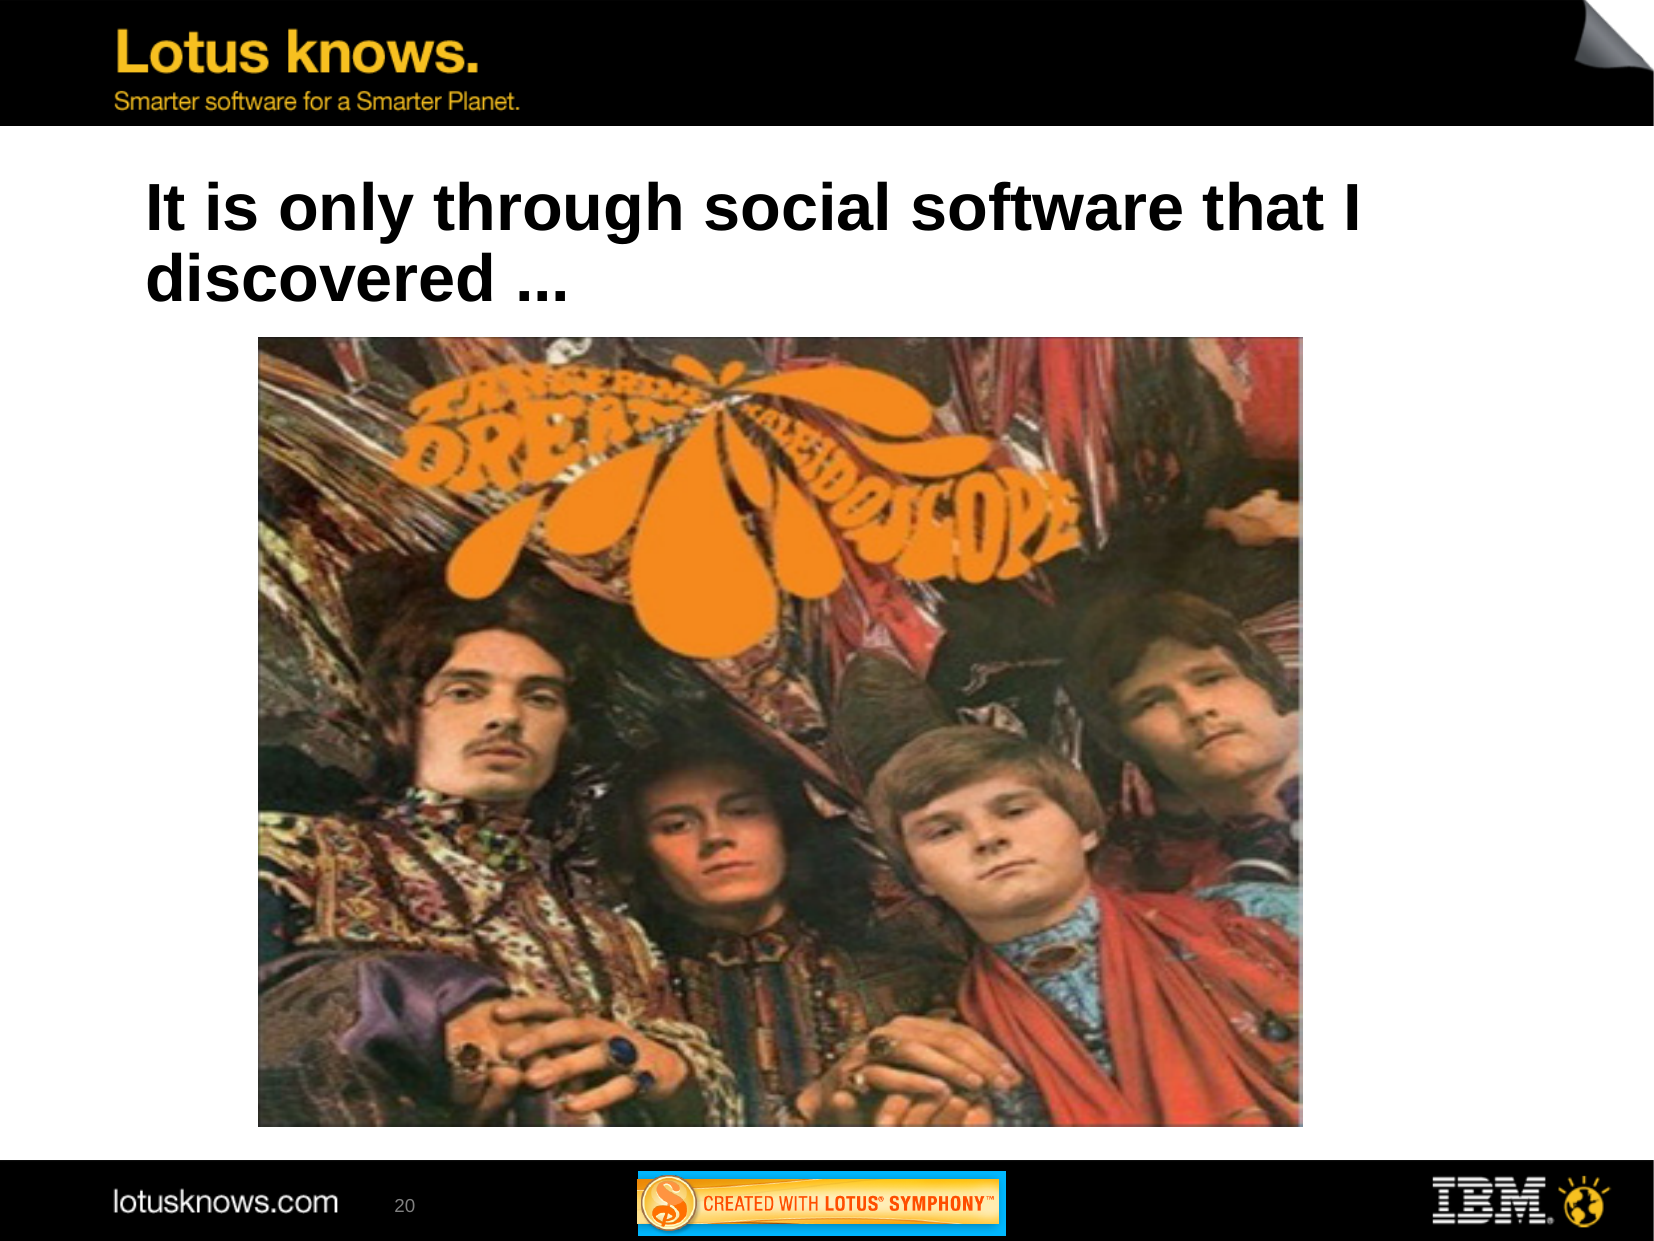

# It is only through social software that I discovered ...
20